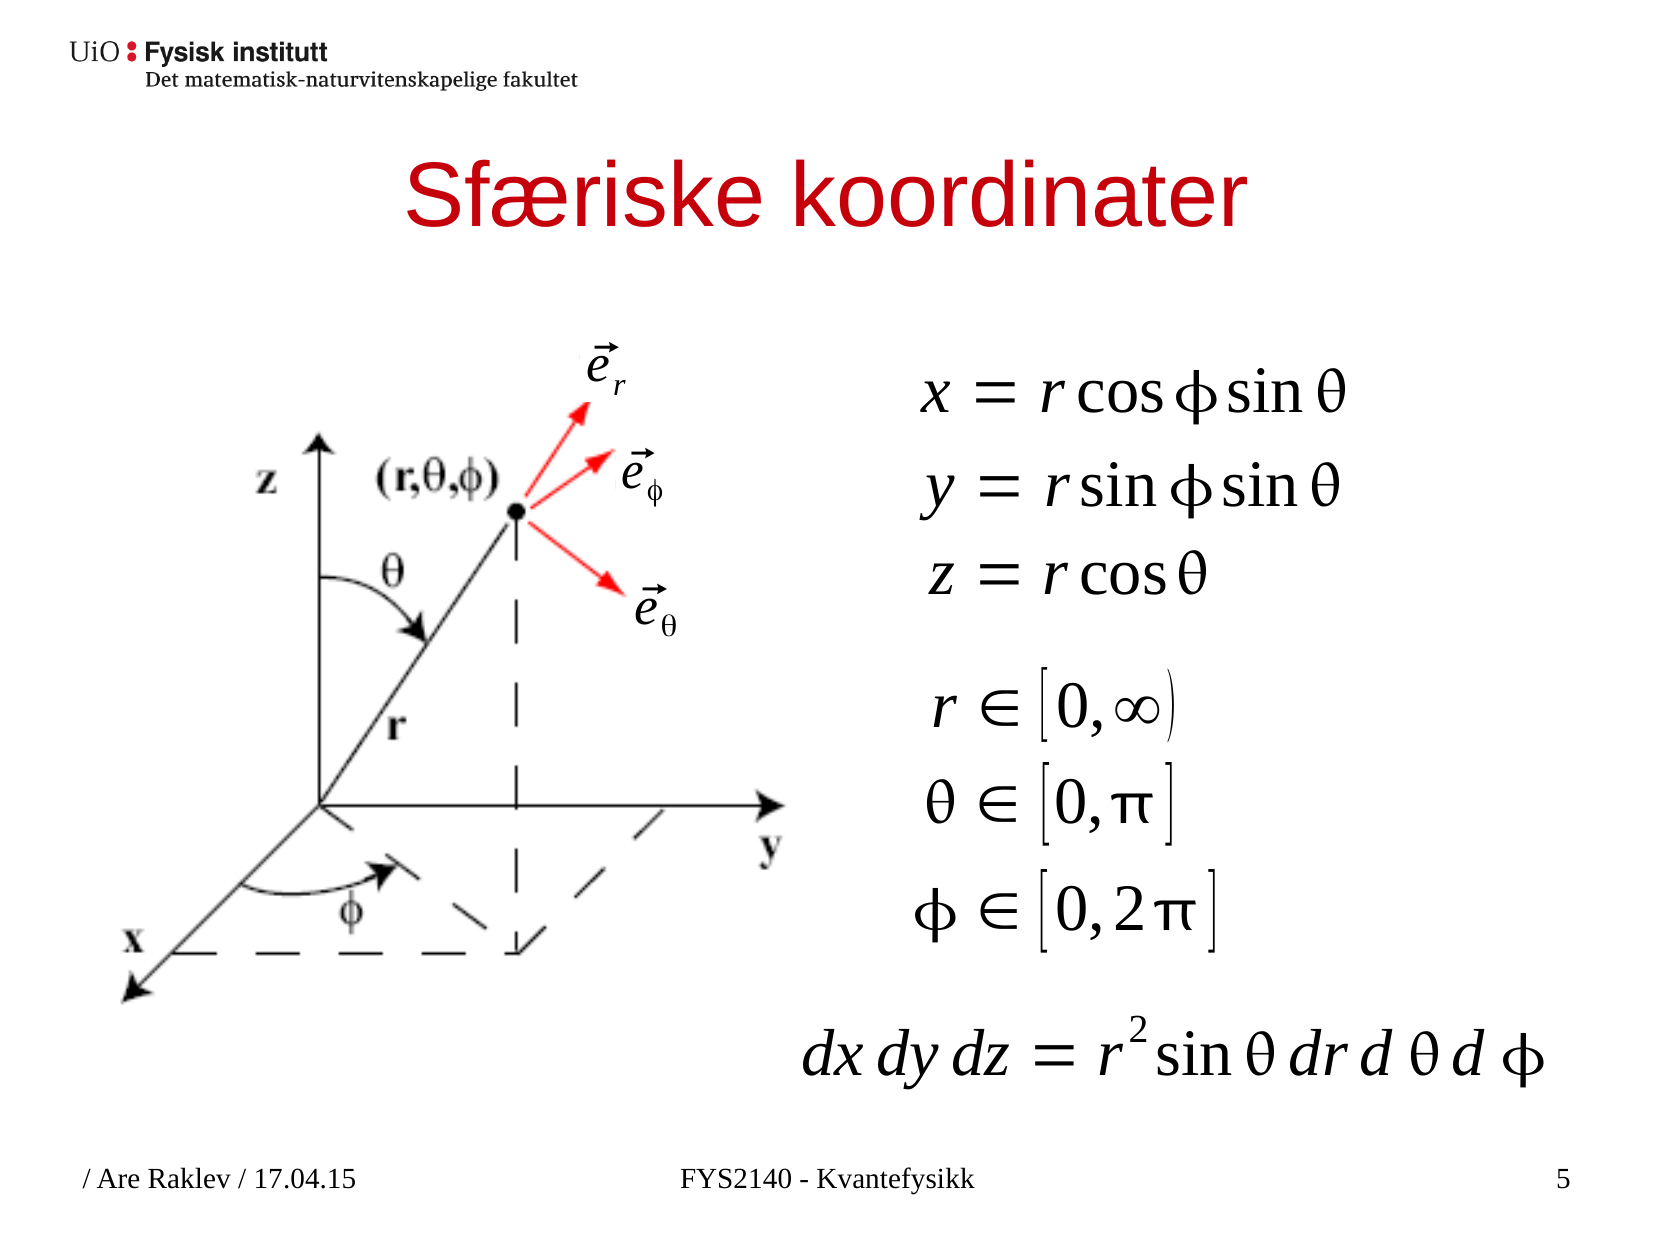

# Sfæriske koordinater
/ Are Raklev / 17.04.15
FYS2140 - Kvantefysikk
5